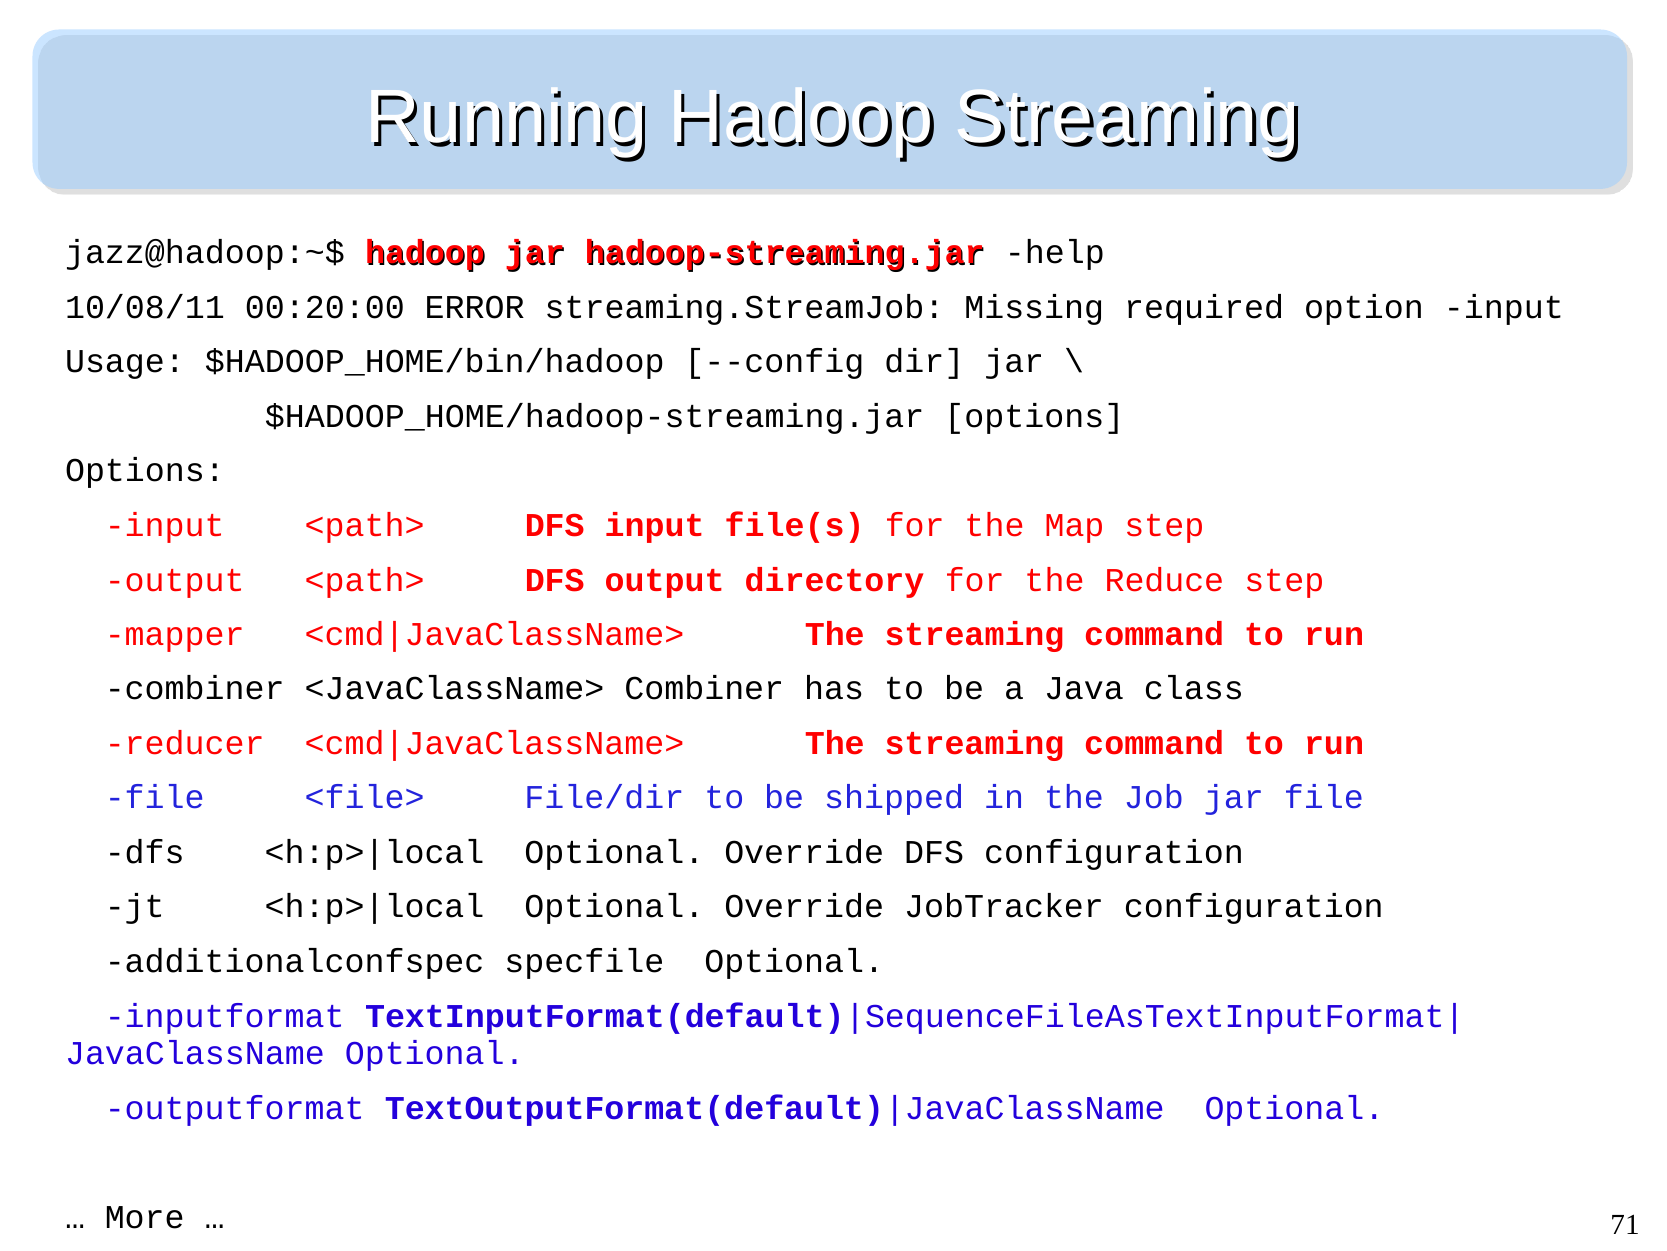

# Running Hadoop Streaming
jazz@hadoop:~$ hadoop jar hadoop-streaming.jar -help
10/08/11 00:20:00 ERROR streaming.StreamJob: Missing required option -input
Usage: $HADOOP_HOME/bin/hadoop [--config dir] jar \
 $HADOOP_HOME/hadoop-streaming.jar [options]
Options:
 -input <path> DFS input file(s) for the Map step
 -output <path> DFS output directory for the Reduce step
 -mapper <cmd|JavaClassName> The streaming command to run
 -combiner <JavaClassName> Combiner has to be a Java class
 -reducer <cmd|JavaClassName> The streaming command to run
 -file <file> File/dir to be shipped in the Job jar file
 -dfs <h:p>|local Optional. Override DFS configuration
 -jt <h:p>|local Optional. Override JobTracker configuration
 -additionalconfspec specfile Optional.
 -inputformat TextInputFormat(default)|SequenceFileAsTextInputFormat|JavaClassName Optional.
 -outputformat TextOutputFormat(default)|JavaClassName Optional.
… More …
71